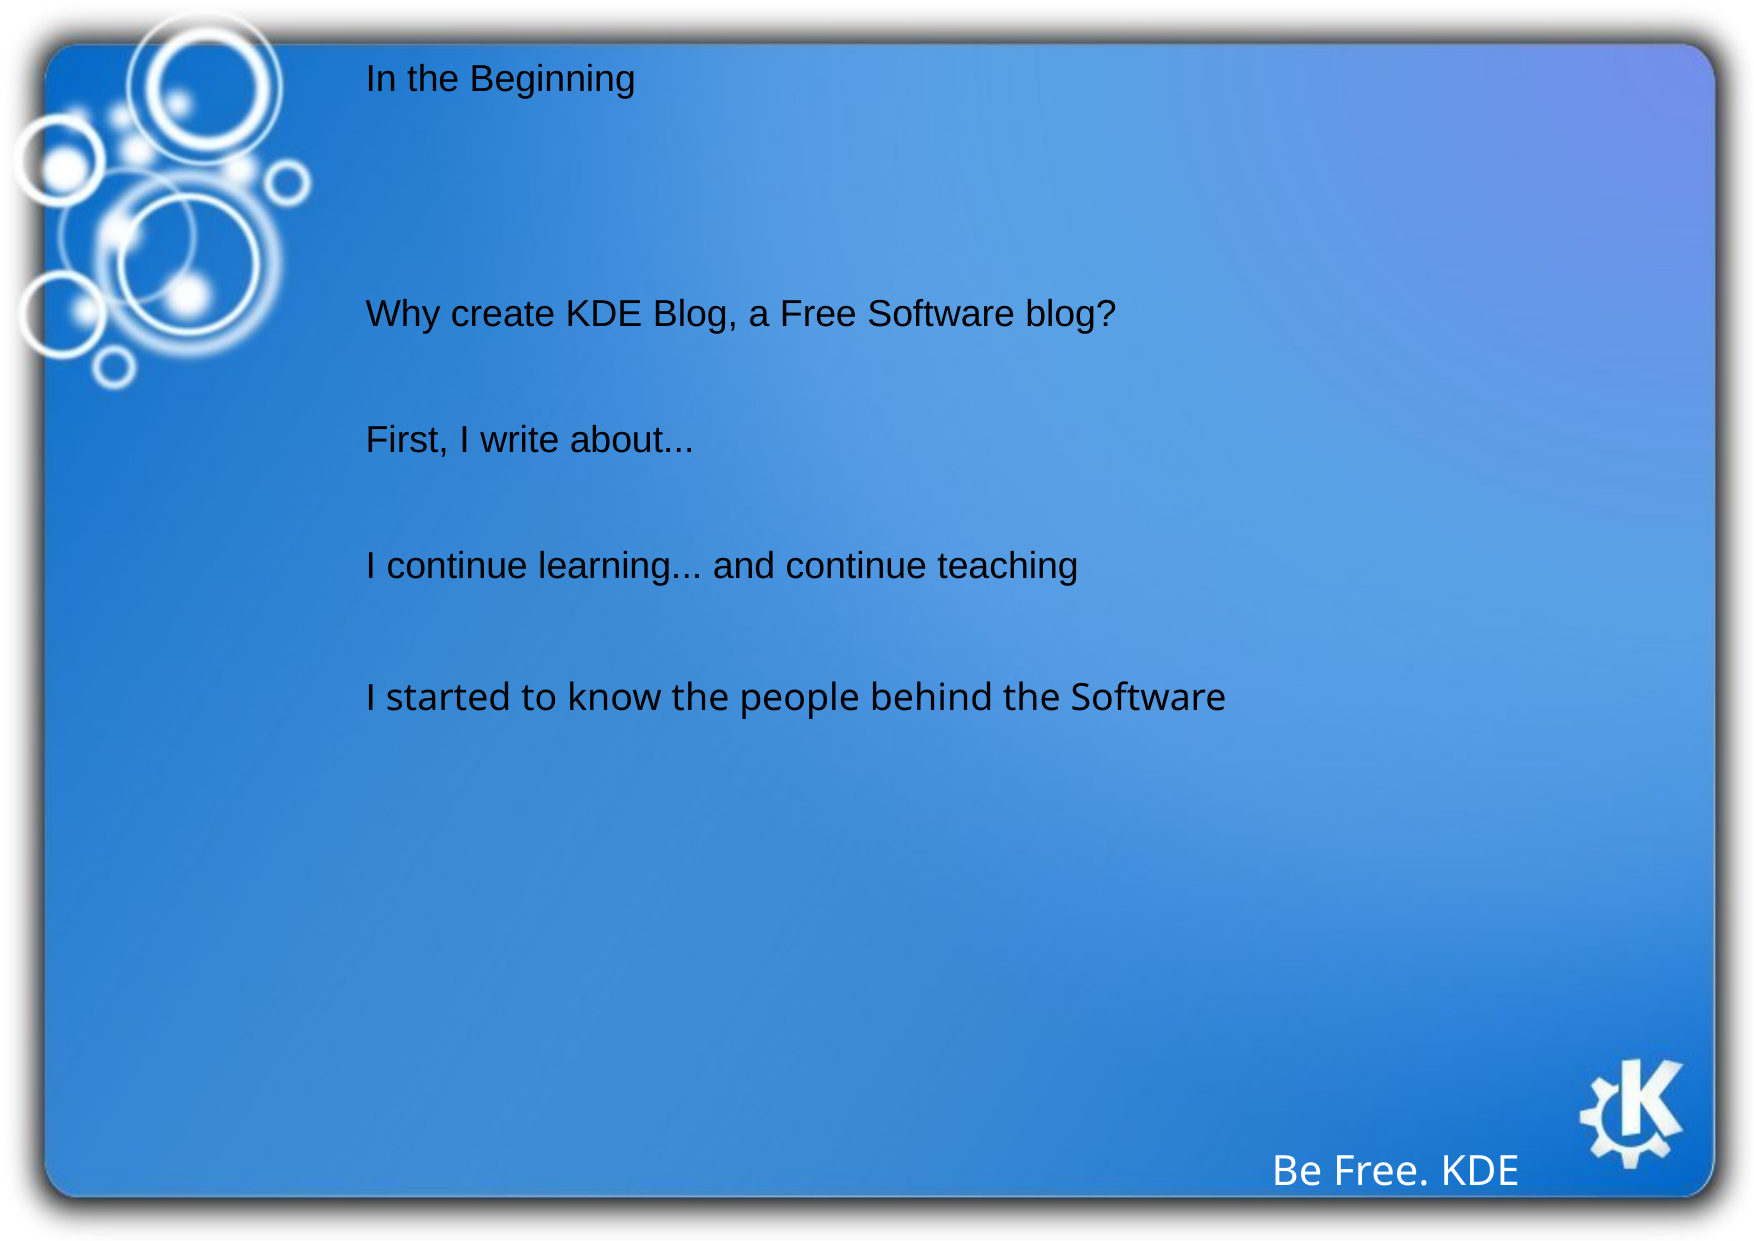

In the Beginning
Why create KDE Blog, a Free Software blog?
First, I write about...
I continue learning... and continue teaching
I started to know the people behind the Software